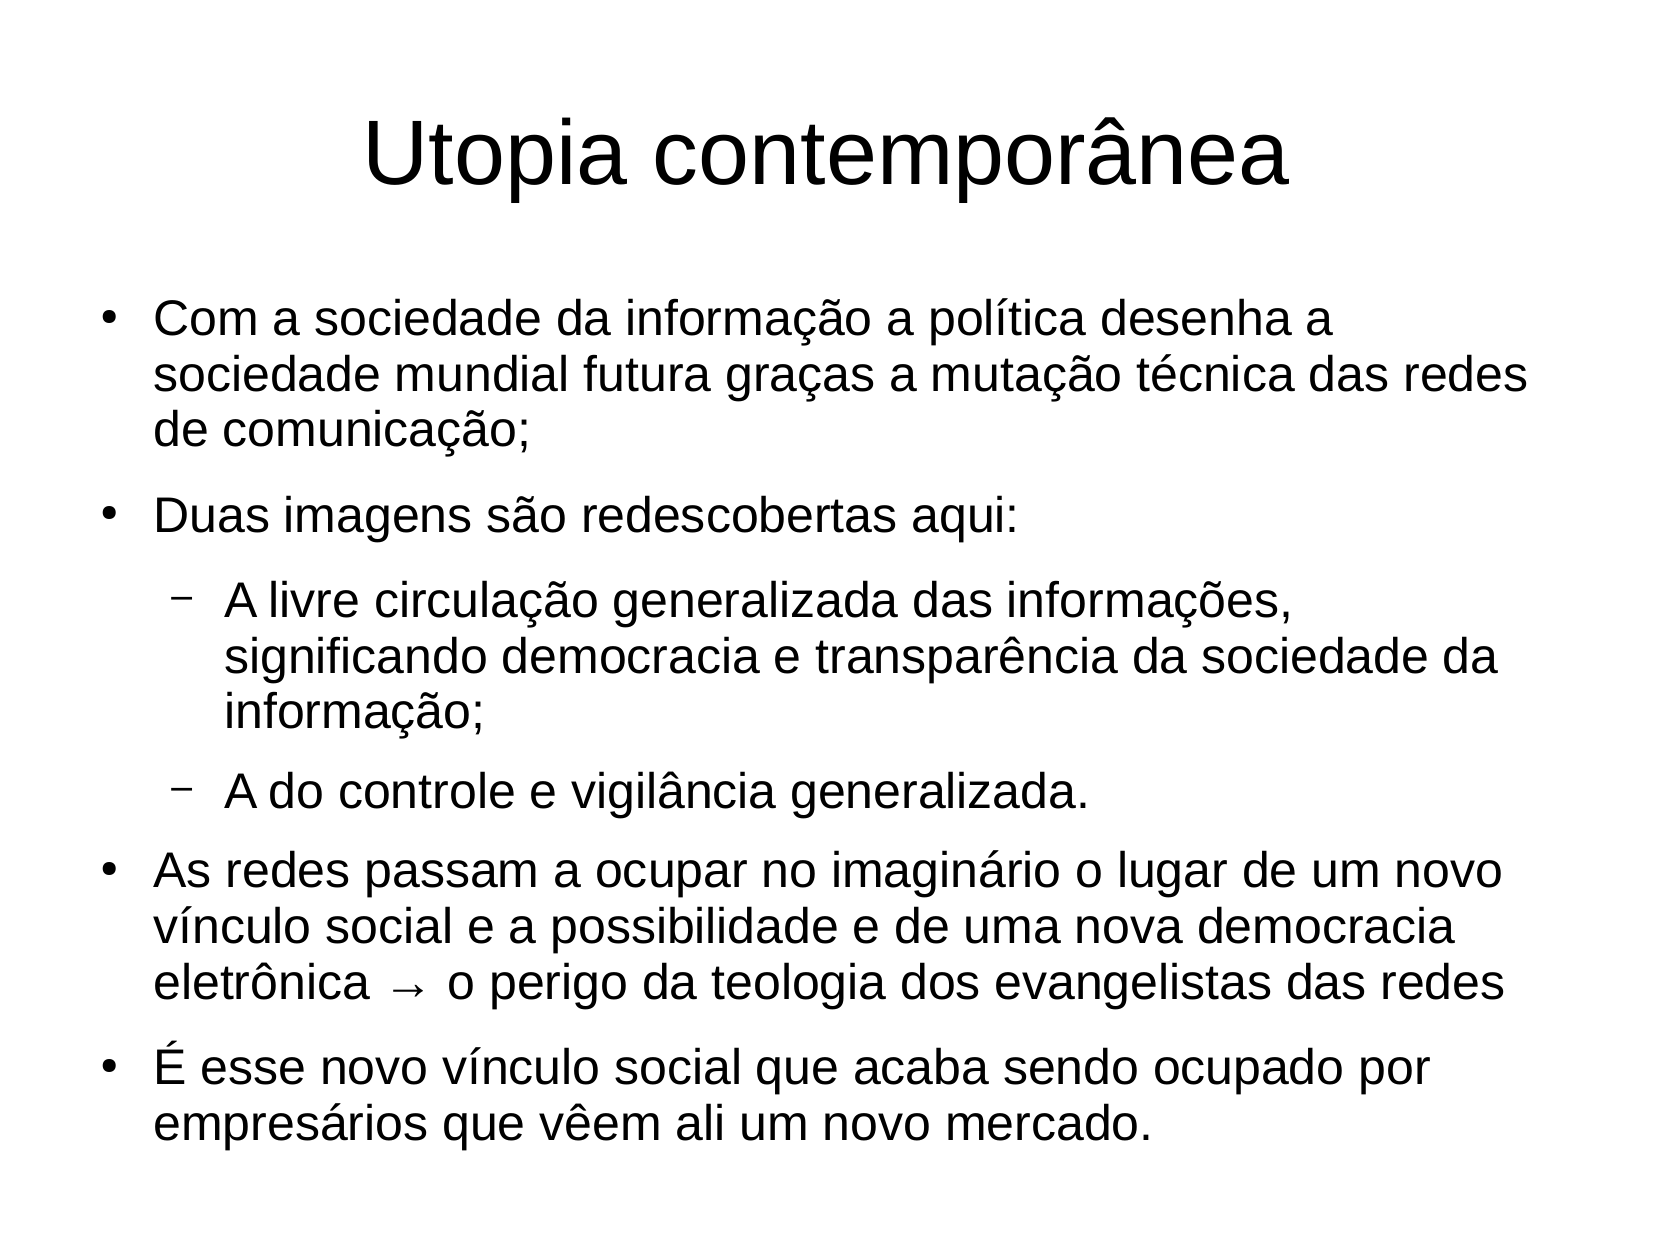

# Utopia contemporânea
Com a sociedade da informação a política desenha a sociedade mundial futura graças a mutação técnica das redes de comunicação;
Duas imagens são redescobertas aqui:
A livre circulação generalizada das informações, significando democracia e transparência da sociedade da informação;
A do controle e vigilância generalizada.
As redes passam a ocupar no imaginário o lugar de um novo vínculo social e a possibilidade e de uma nova democracia eletrônica → o perigo da teologia dos evangelistas das redes
É esse novo vínculo social que acaba sendo ocupado por empresários que vêem ali um novo mercado.